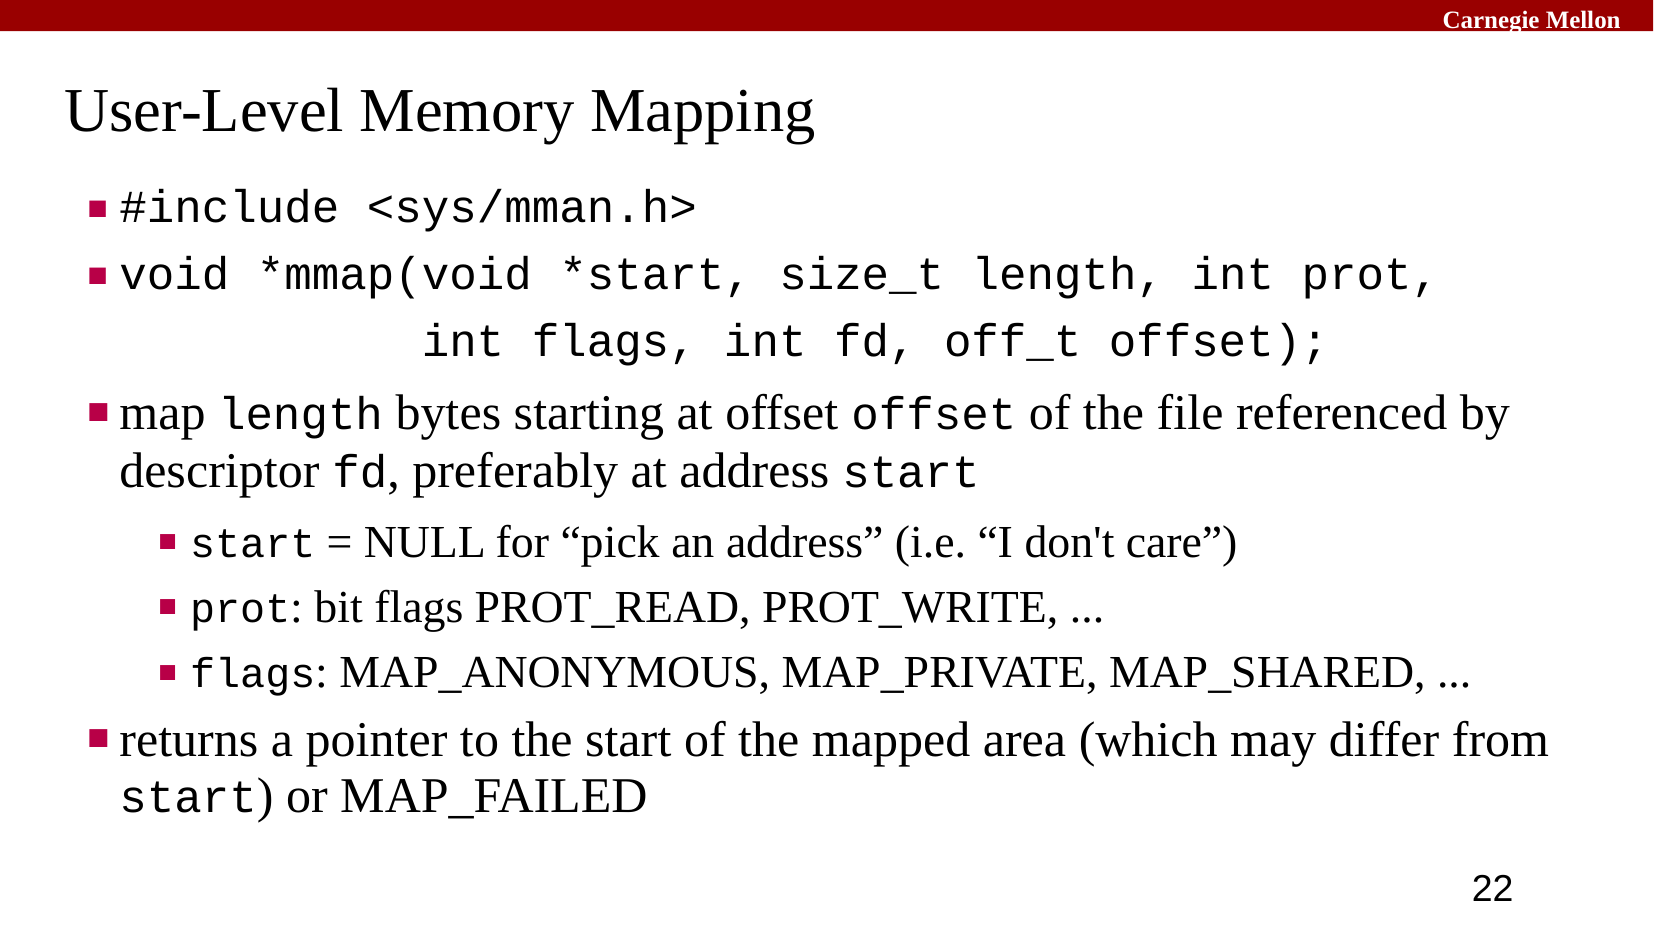

# User-Level Memory Mapping
#include <sys/mman.h>
void *mmap(void *start, size_t length, int prot,
 int flags, int fd, off_t offset);
map length bytes starting at offset offset of the file referenced by descriptor fd, preferably at address start
start = NULL for “pick an address” (i.e. “I don't care”)
prot: bit flags PROT_READ, PROT_WRITE, ...
flags: MAP_ANONYMOUS, MAP_PRIVATE, MAP_SHARED, ...
returns a pointer to the start of the mapped area (which may differ from start) or MAP_FAILED